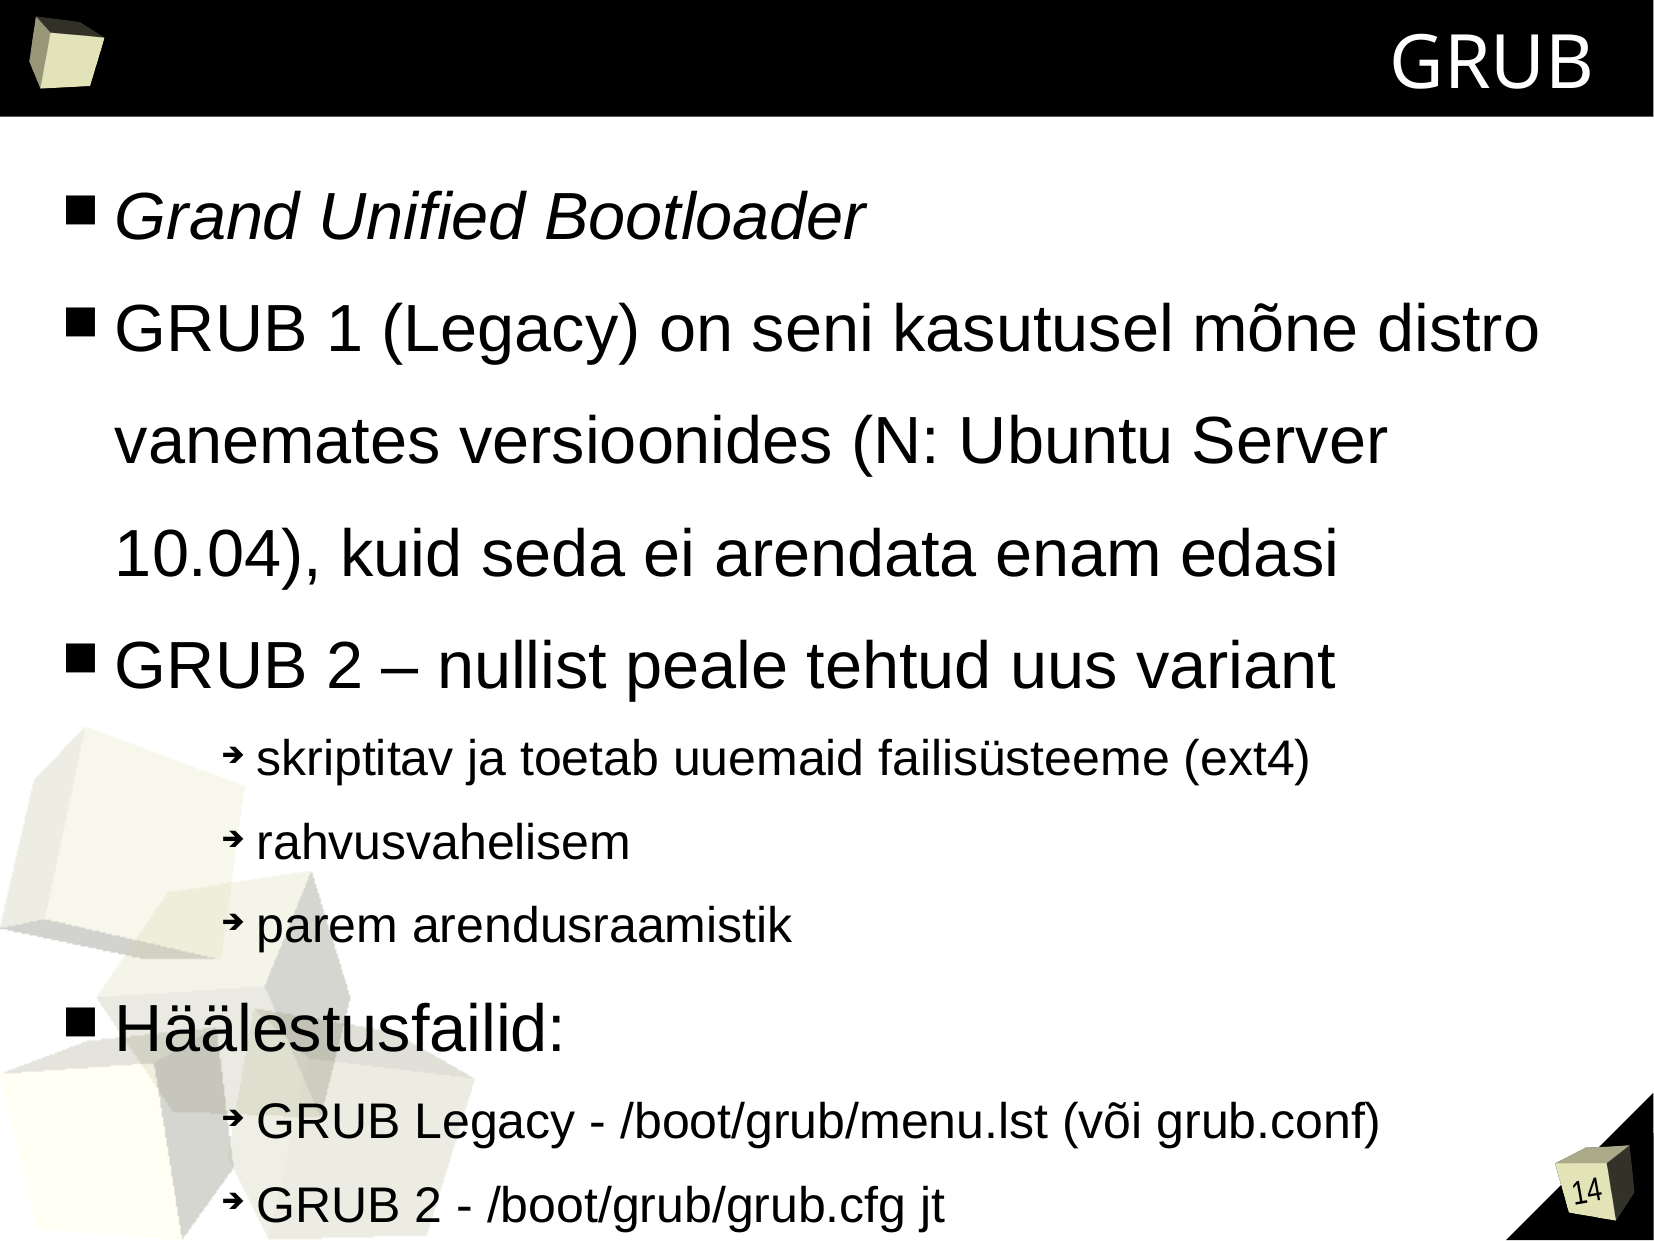

# GRUB
Grand Unified Bootloader
GRUB 1 (Legacy) on seni kasutusel mõne distro vanemates versioonides (N: Ubuntu Server 10.04), kuid seda ei arendata enam edasi
GRUB 2 – nullist peale tehtud uus variant
skriptitav ja toetab uuemaid failisüsteeme (ext4)
rahvusvahelisem
parem arendusraamistik
Häälestusfailid:
GRUB Legacy - /boot/grub/menu.lst (või grub.conf)
GRUB 2 - /boot/grub/grub.cfg jt